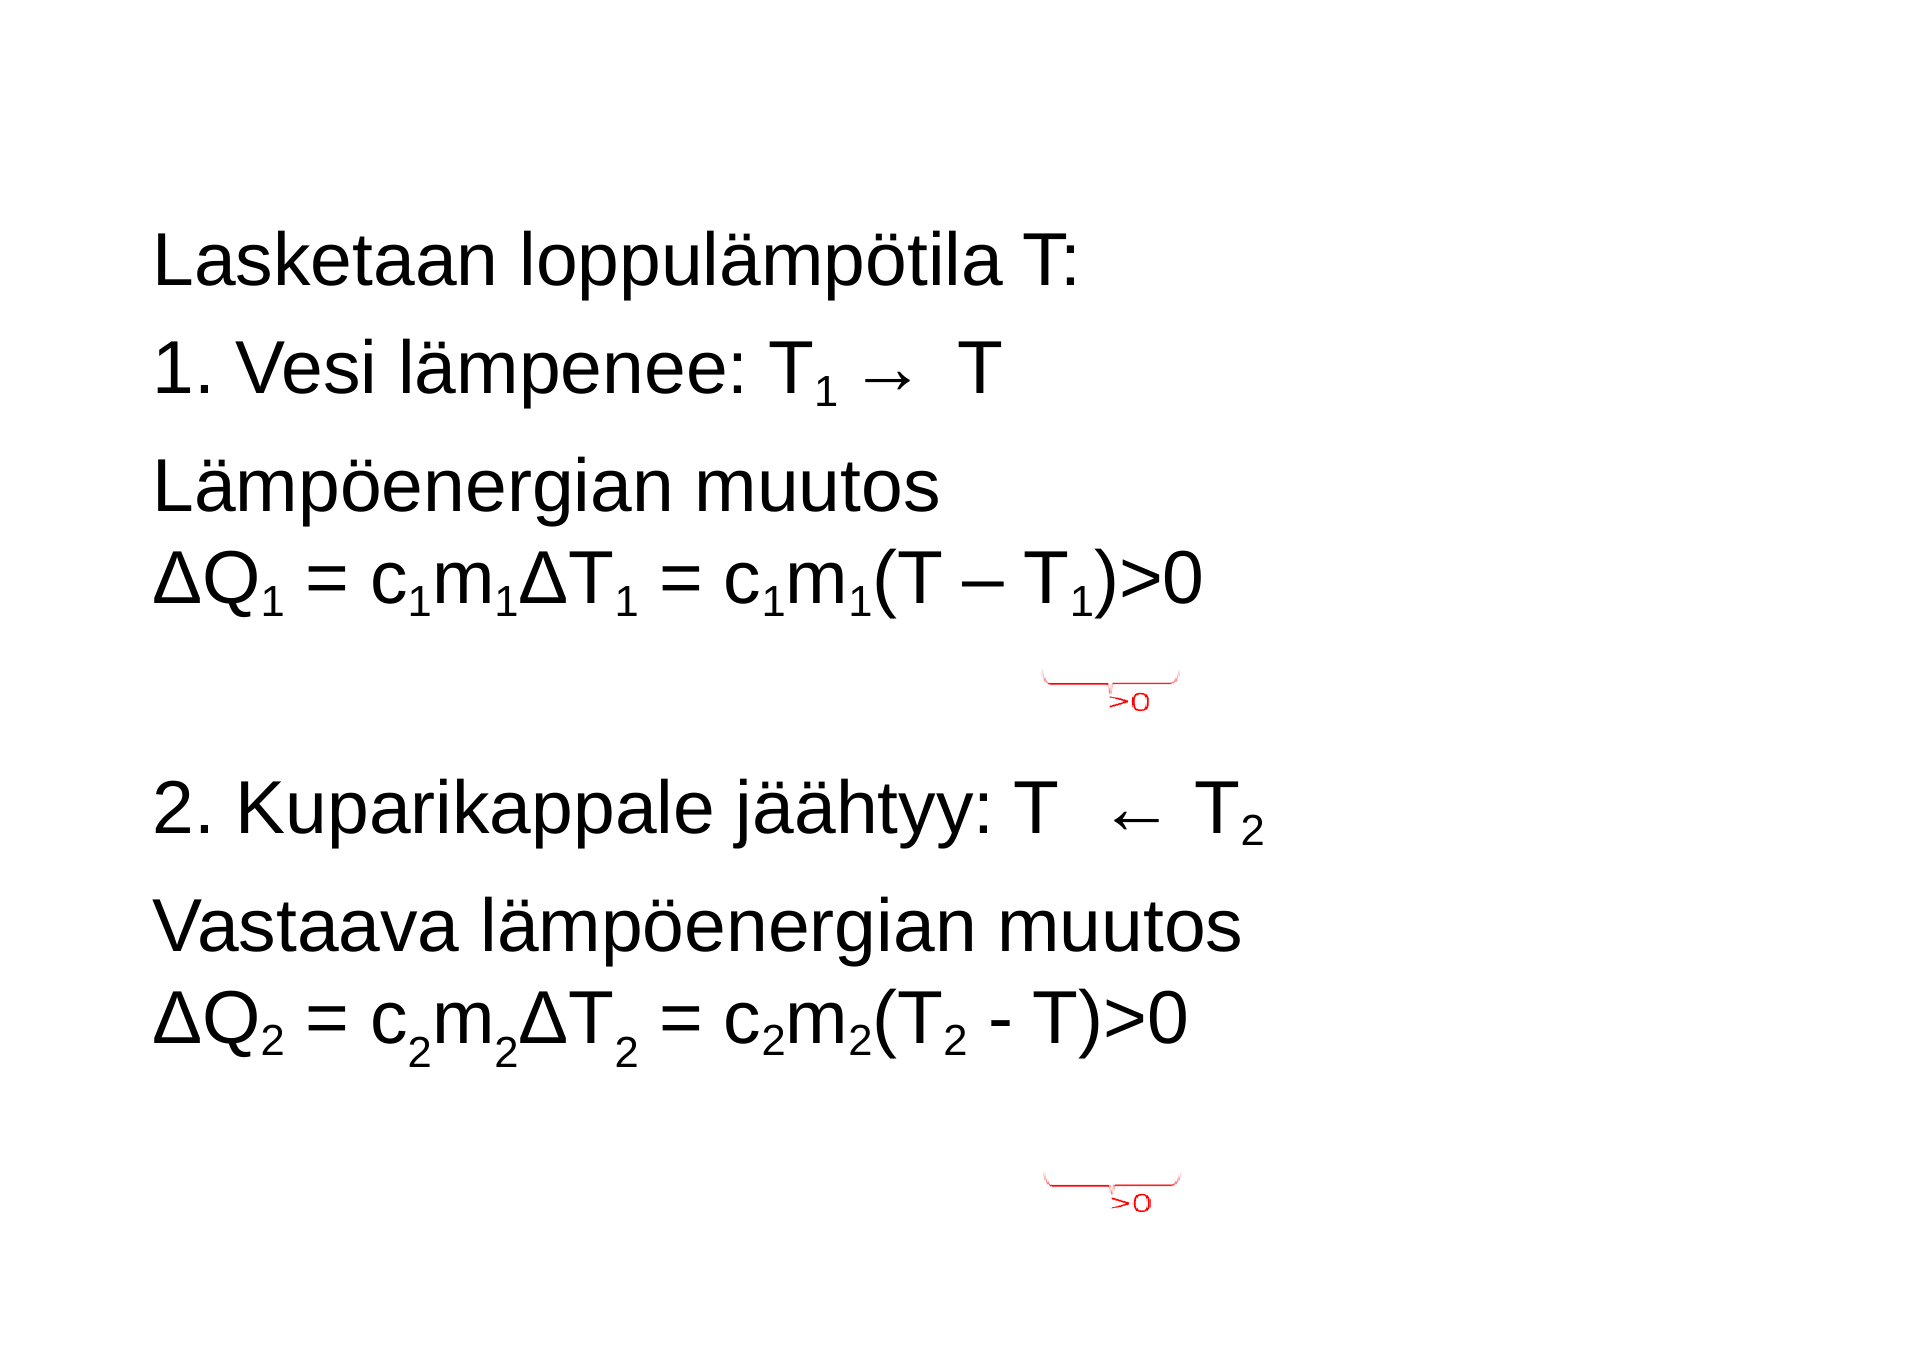

Lasketaan loppulämpötila T:
1. Vesi lämpenee: T1 → T
Lämpöenergian muutos
ΔQ1 = c1m1ΔT1 = c1m1(T – T1)>0
2. Kuparikappale jäähtyy: T ← T2
Vastaava lämpöenergian muutos
ΔQ2 = c2m2ΔT2 = c2m2(T2 - T)>0